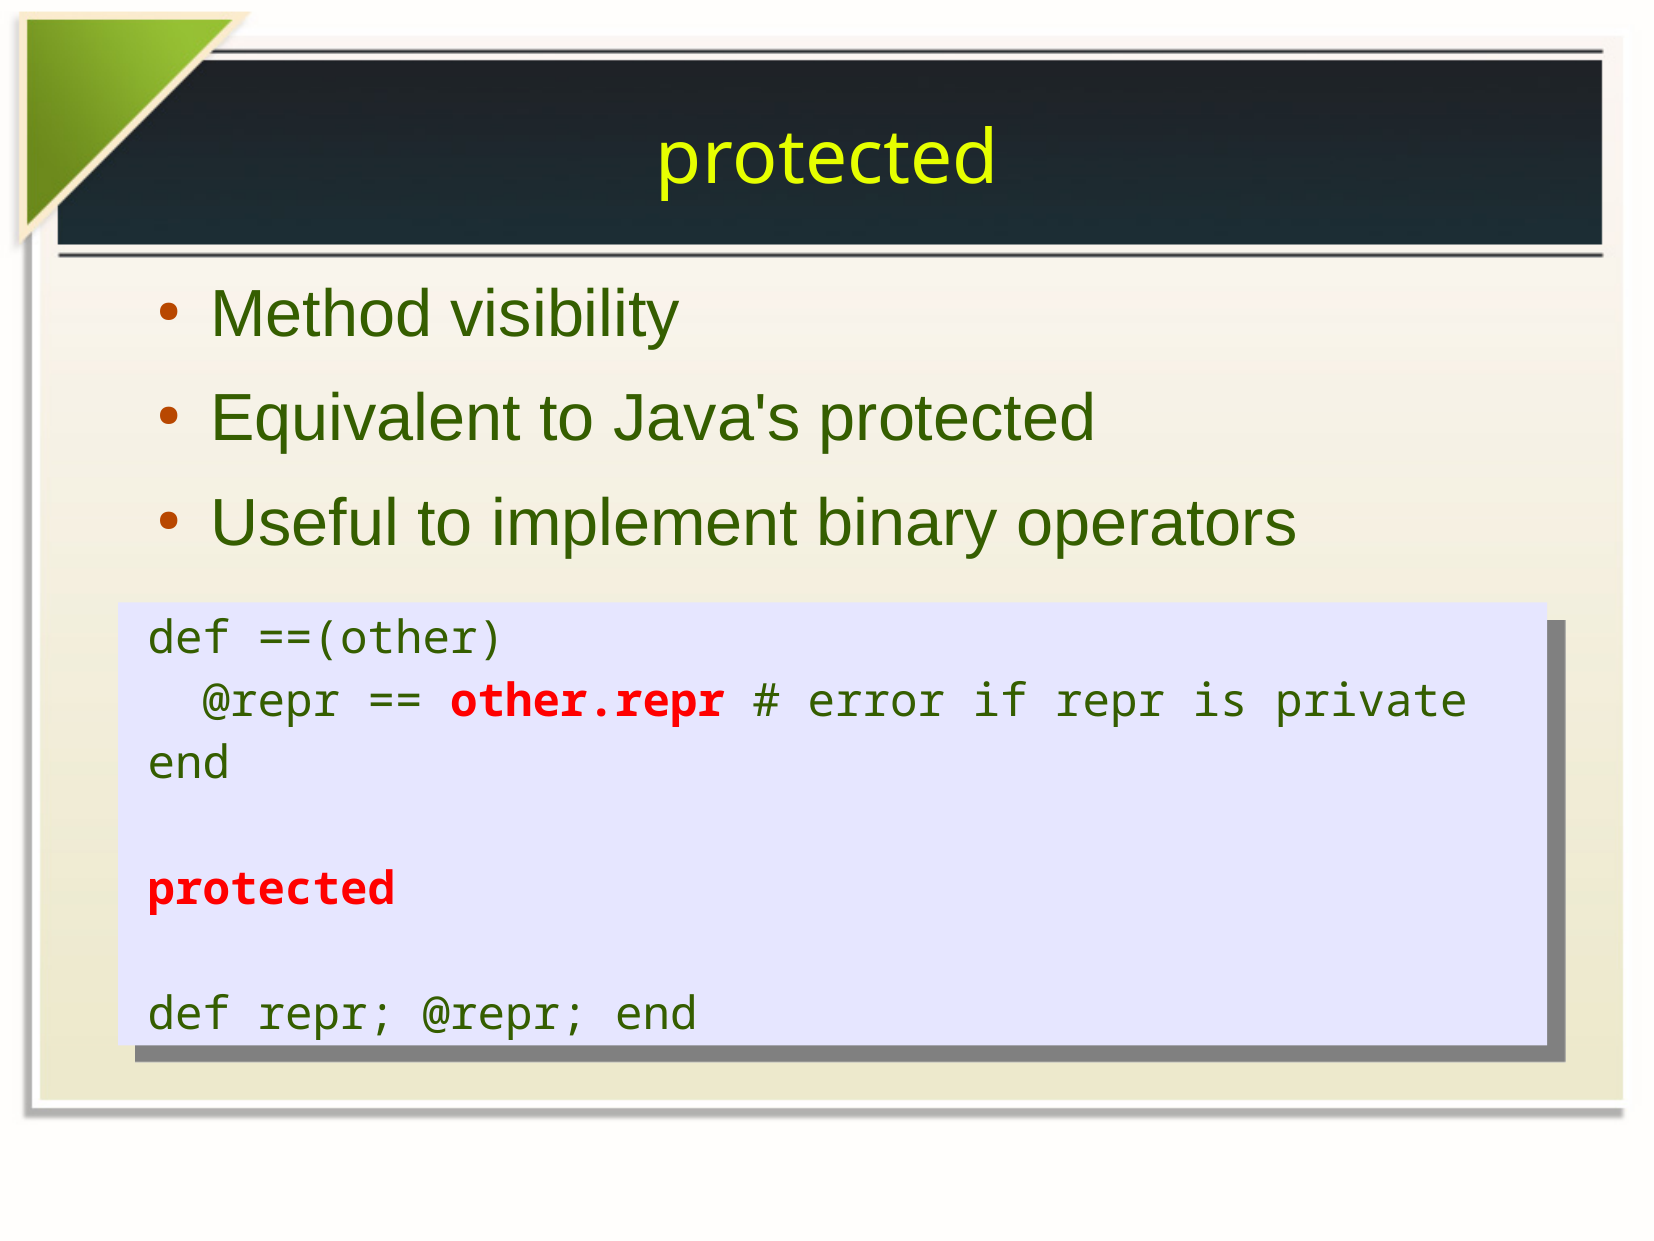

# protected
Method visibility
Equivalent to Java's protected
Useful to implement binary operators
def ==(other)
 @repr == other.repr # error if repr is private
end
protected
def repr; @repr; end